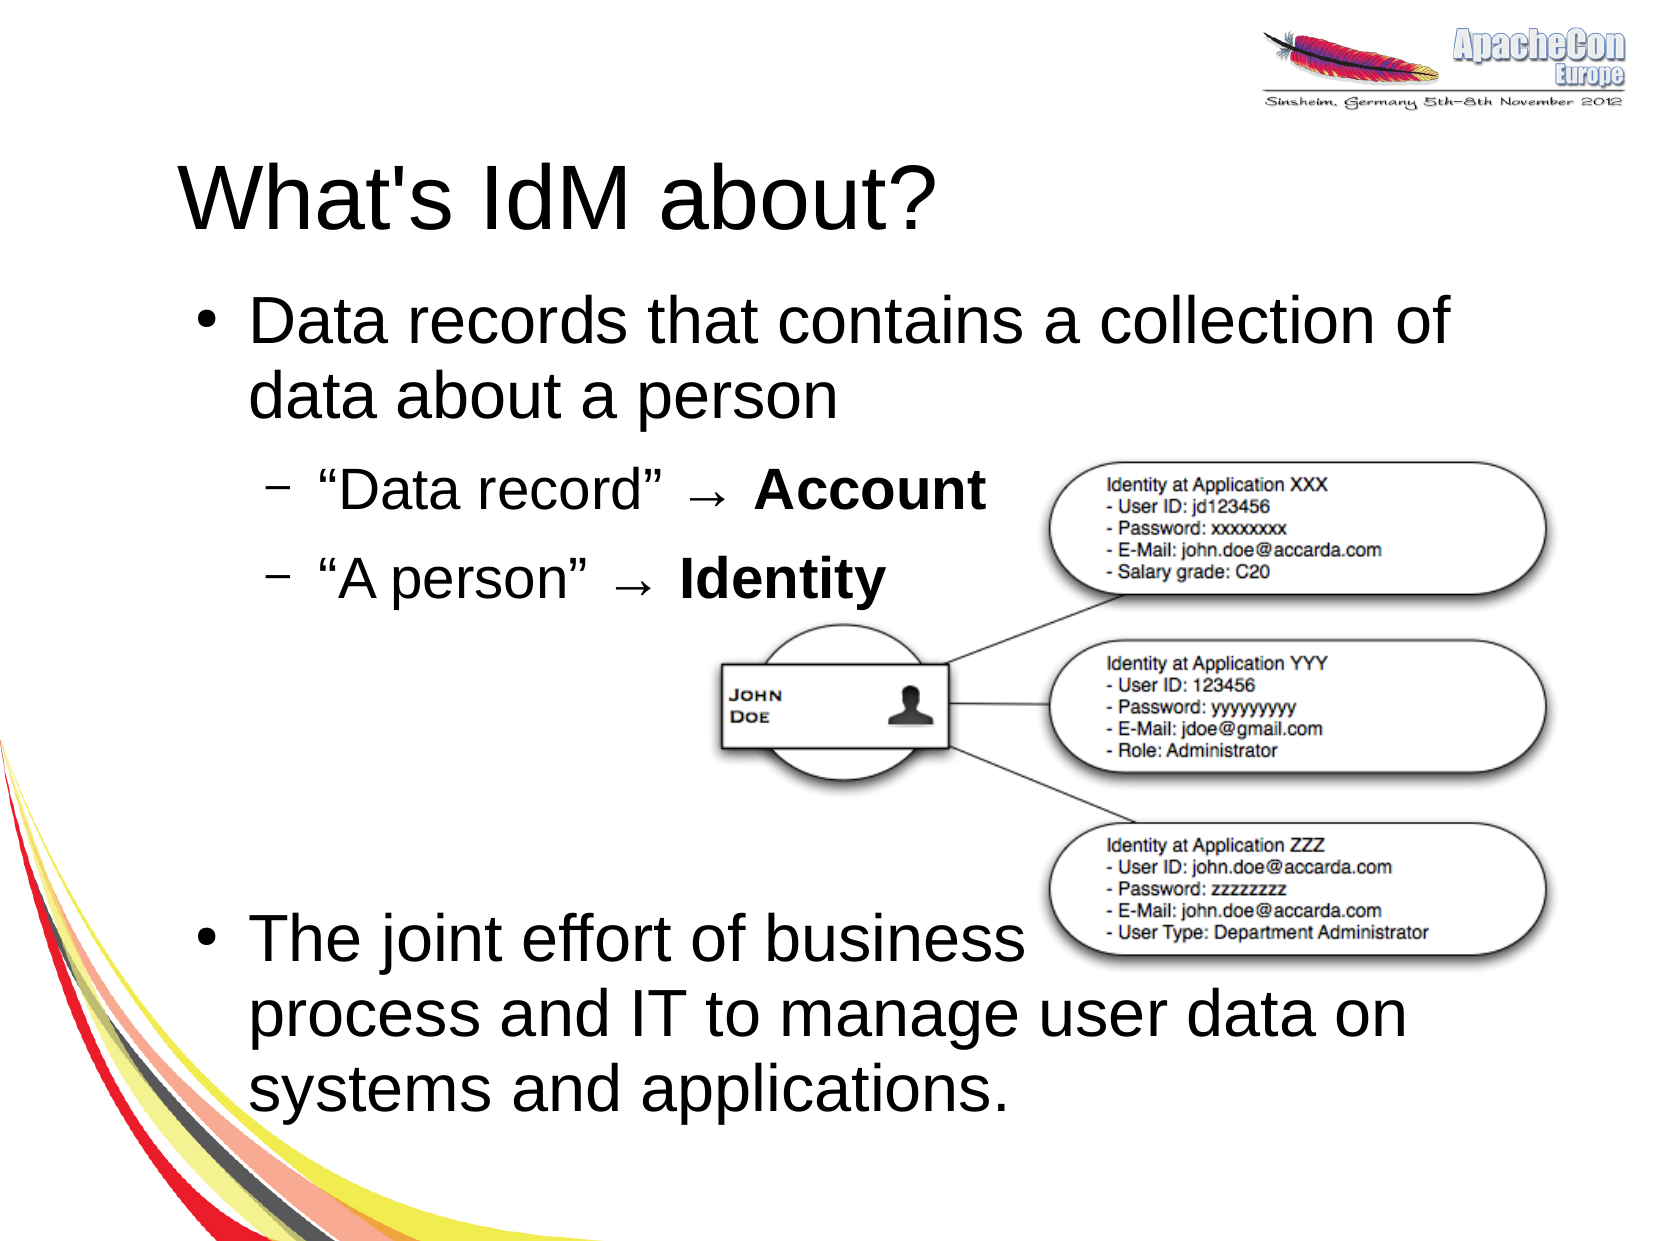

# What's IdM about?
Data records that contains a collection of data about a person
“Data record” → Account
“A person” → Identity
The joint effort of business
process and IT to manage user data on systems and applications.